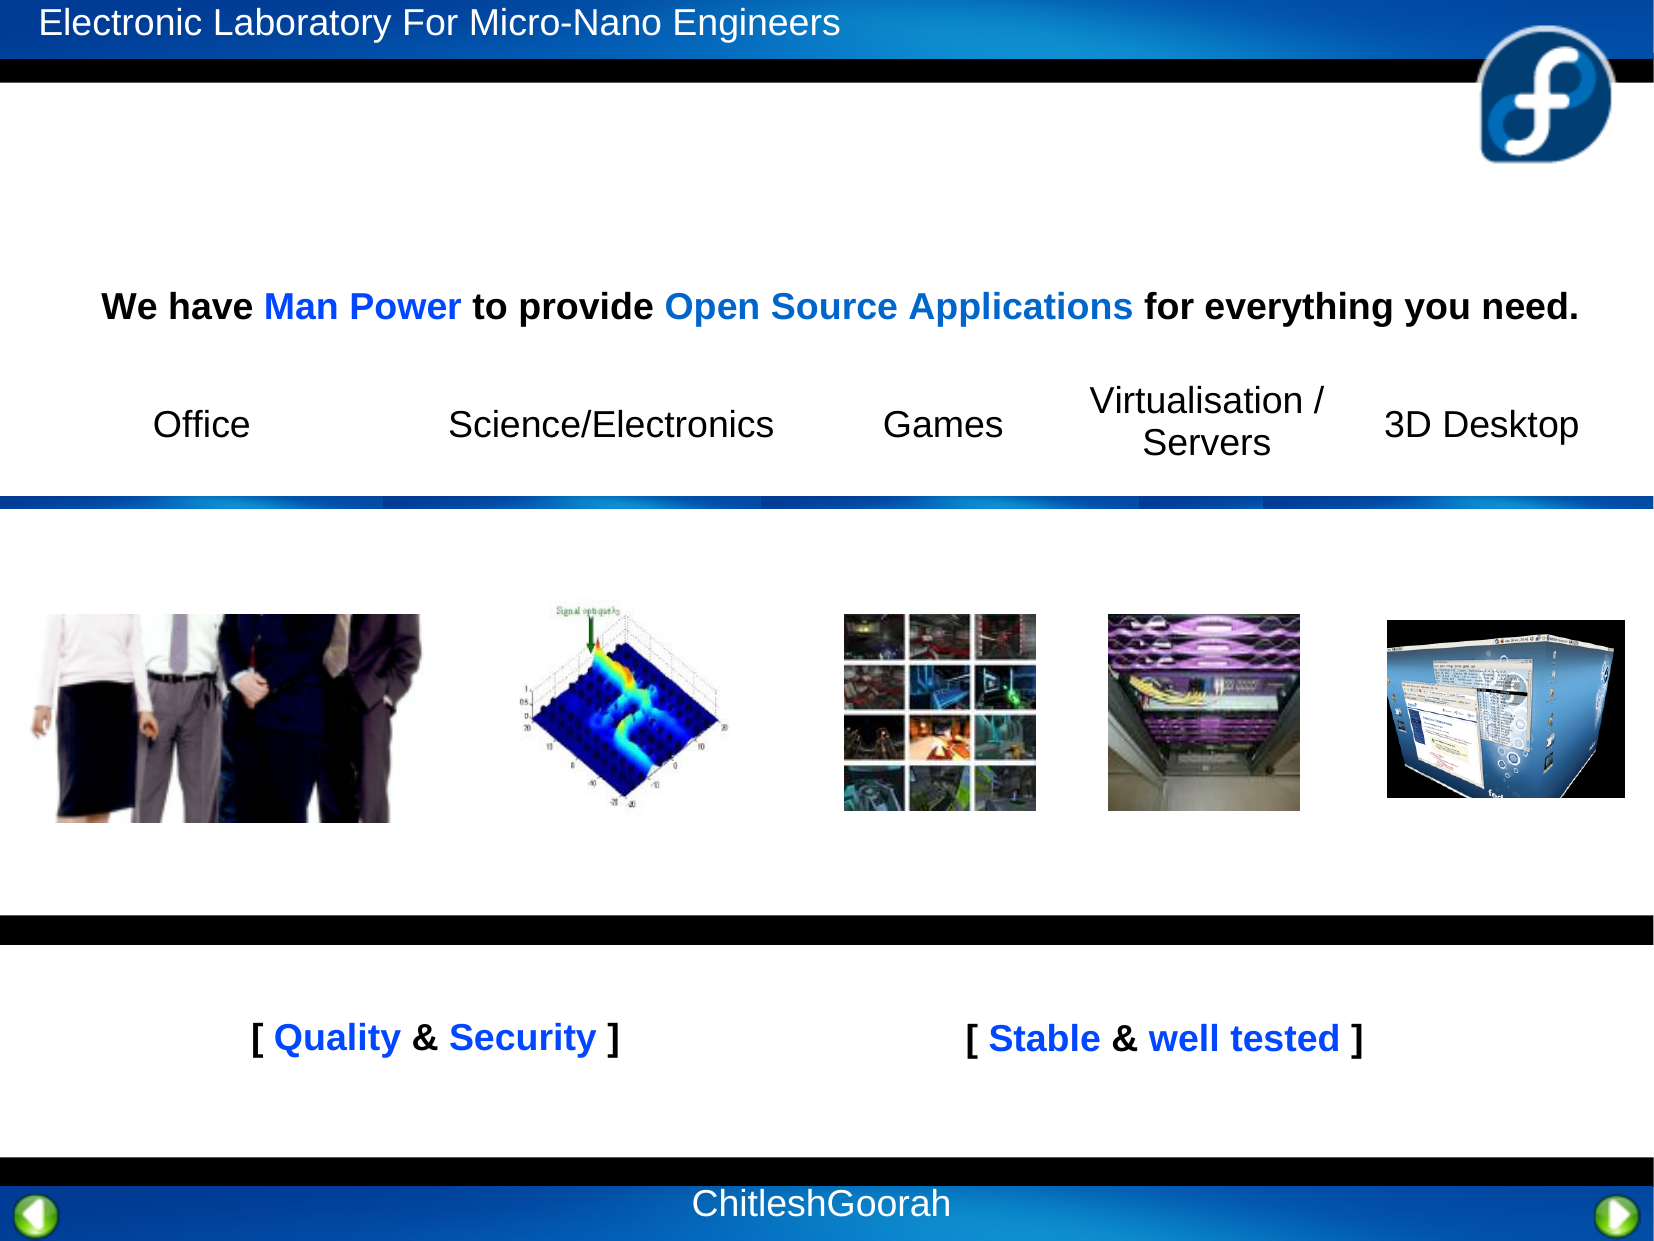

We have Man Power to provide Open Source Applications for everything you need.
Virtualisation /
Servers
Office
Science/Electronics
Games
3D Desktop
[ Quality & Security ]
[ Stable & well tested ]